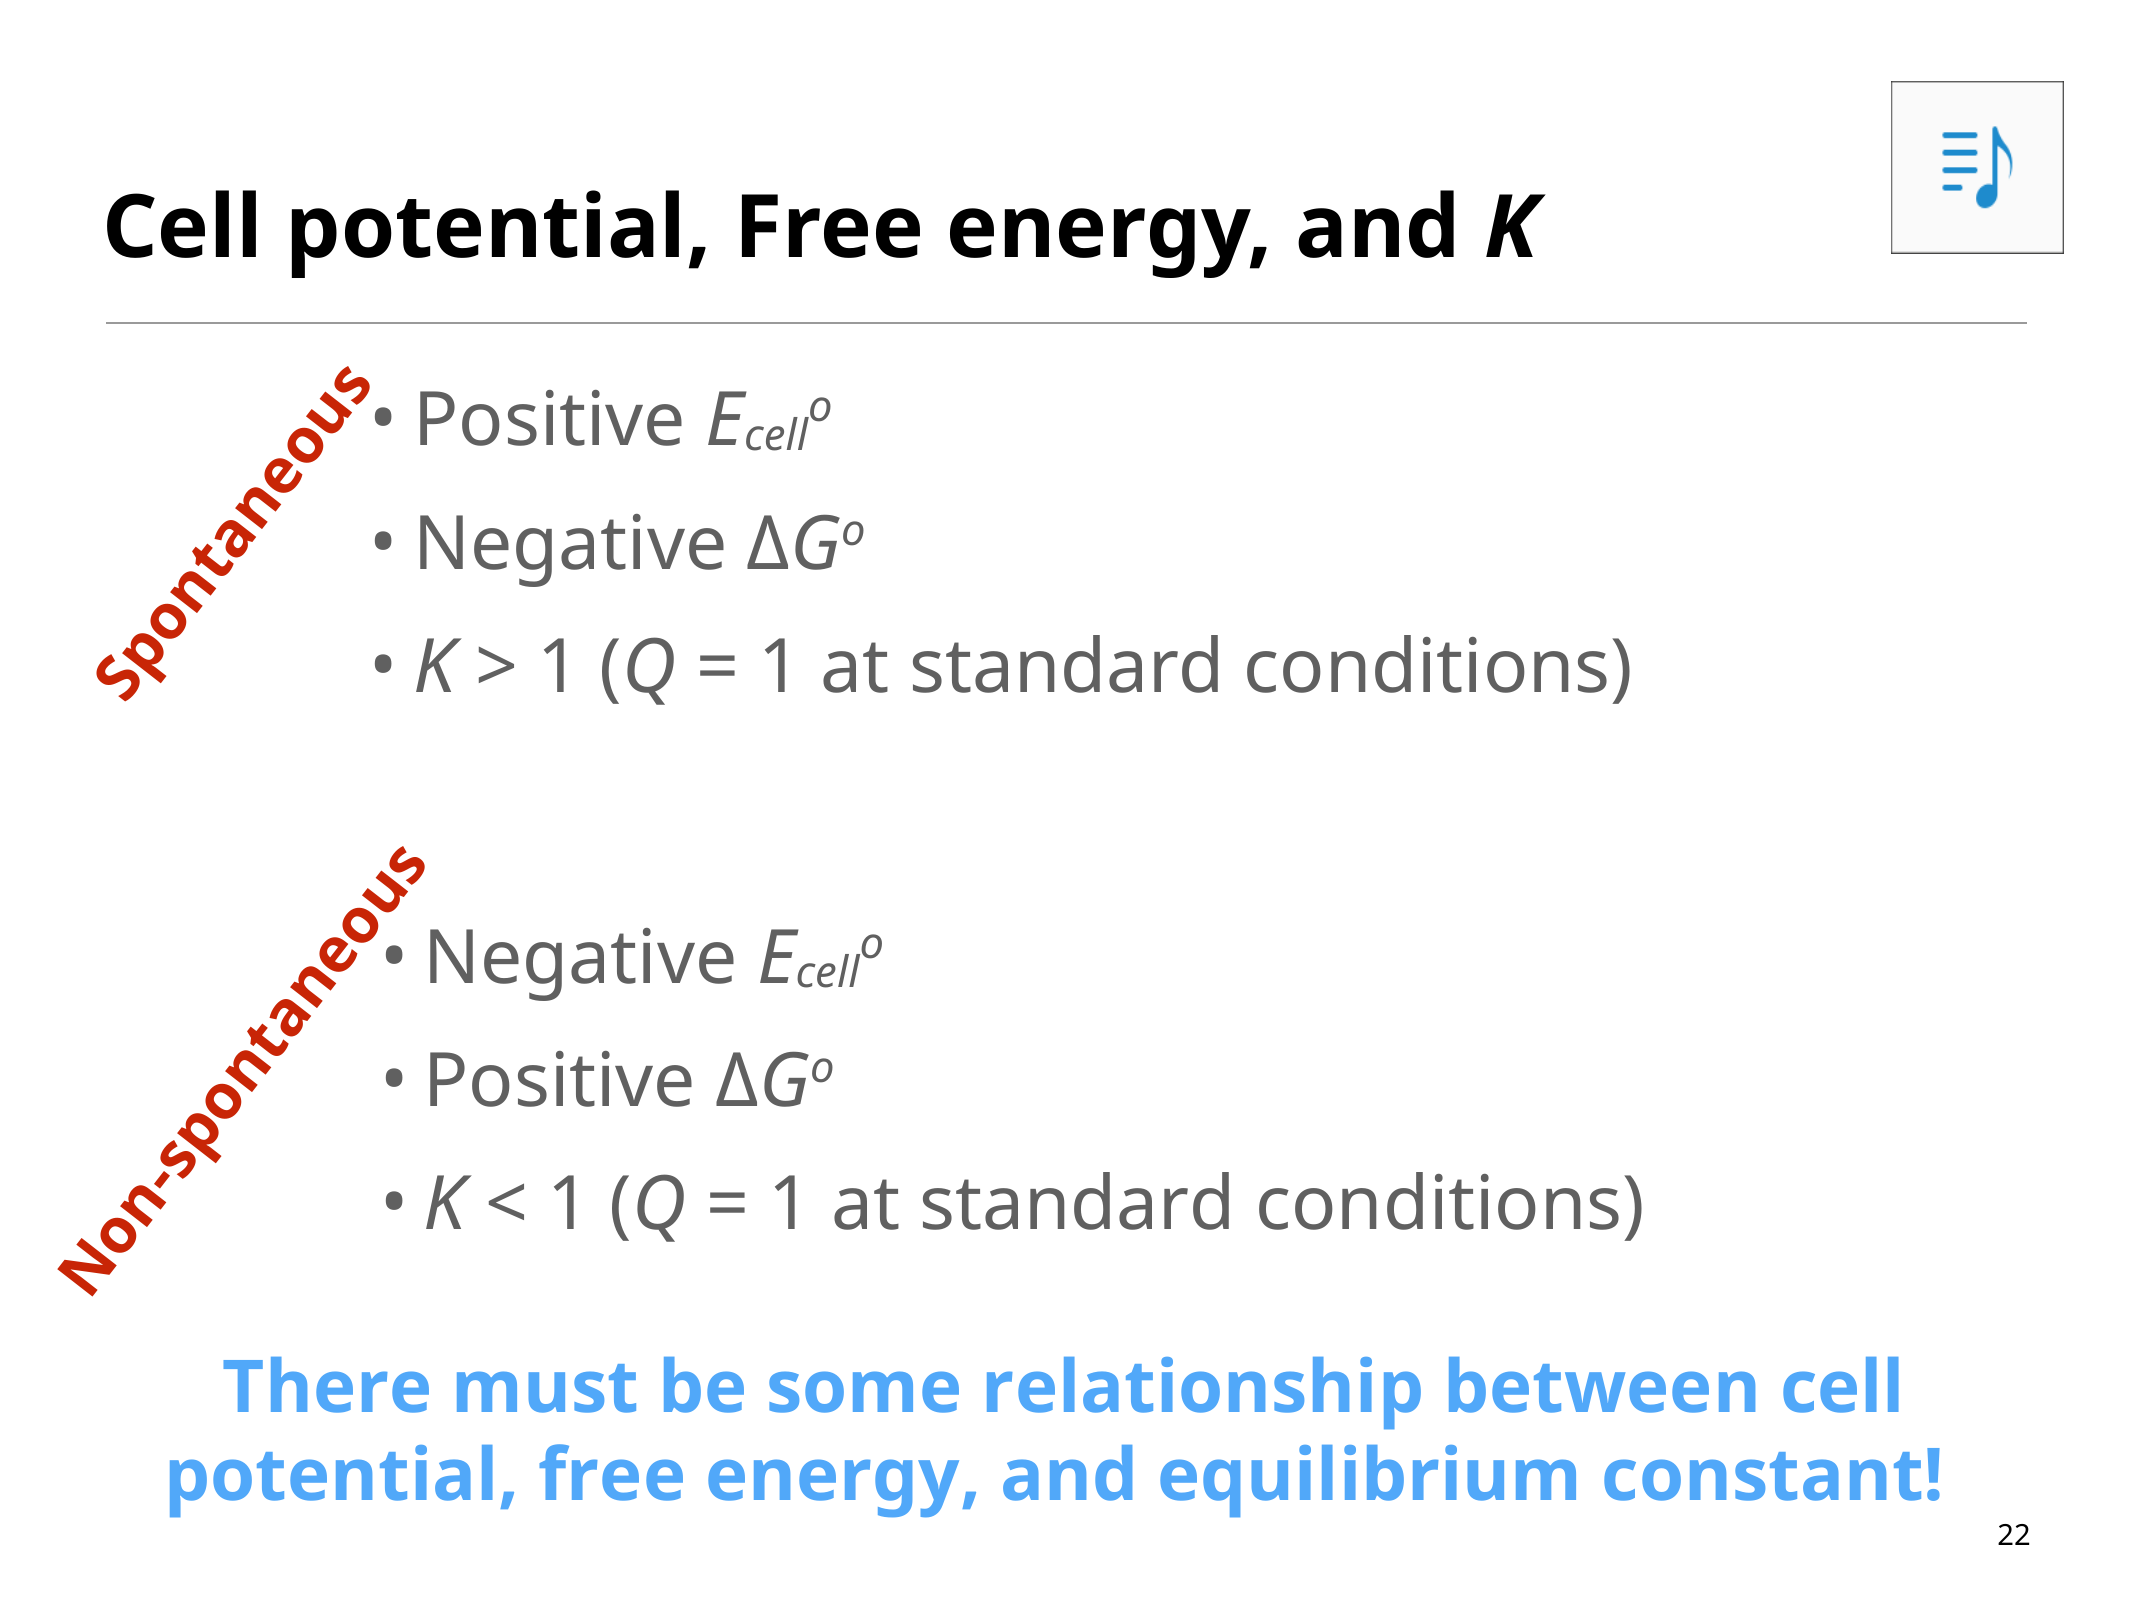

# Cell potential, Free energy, and K
Positive Ecello
Negative ΔGo
K > 1 (Q = 1 at standard conditions)
Spontaneous
Negative Ecello
Positive ΔGo
K < 1 (Q = 1 at standard conditions)
Non-spontaneous
There must be some relationship between cell potential, free energy, and equilibrium constant!
22